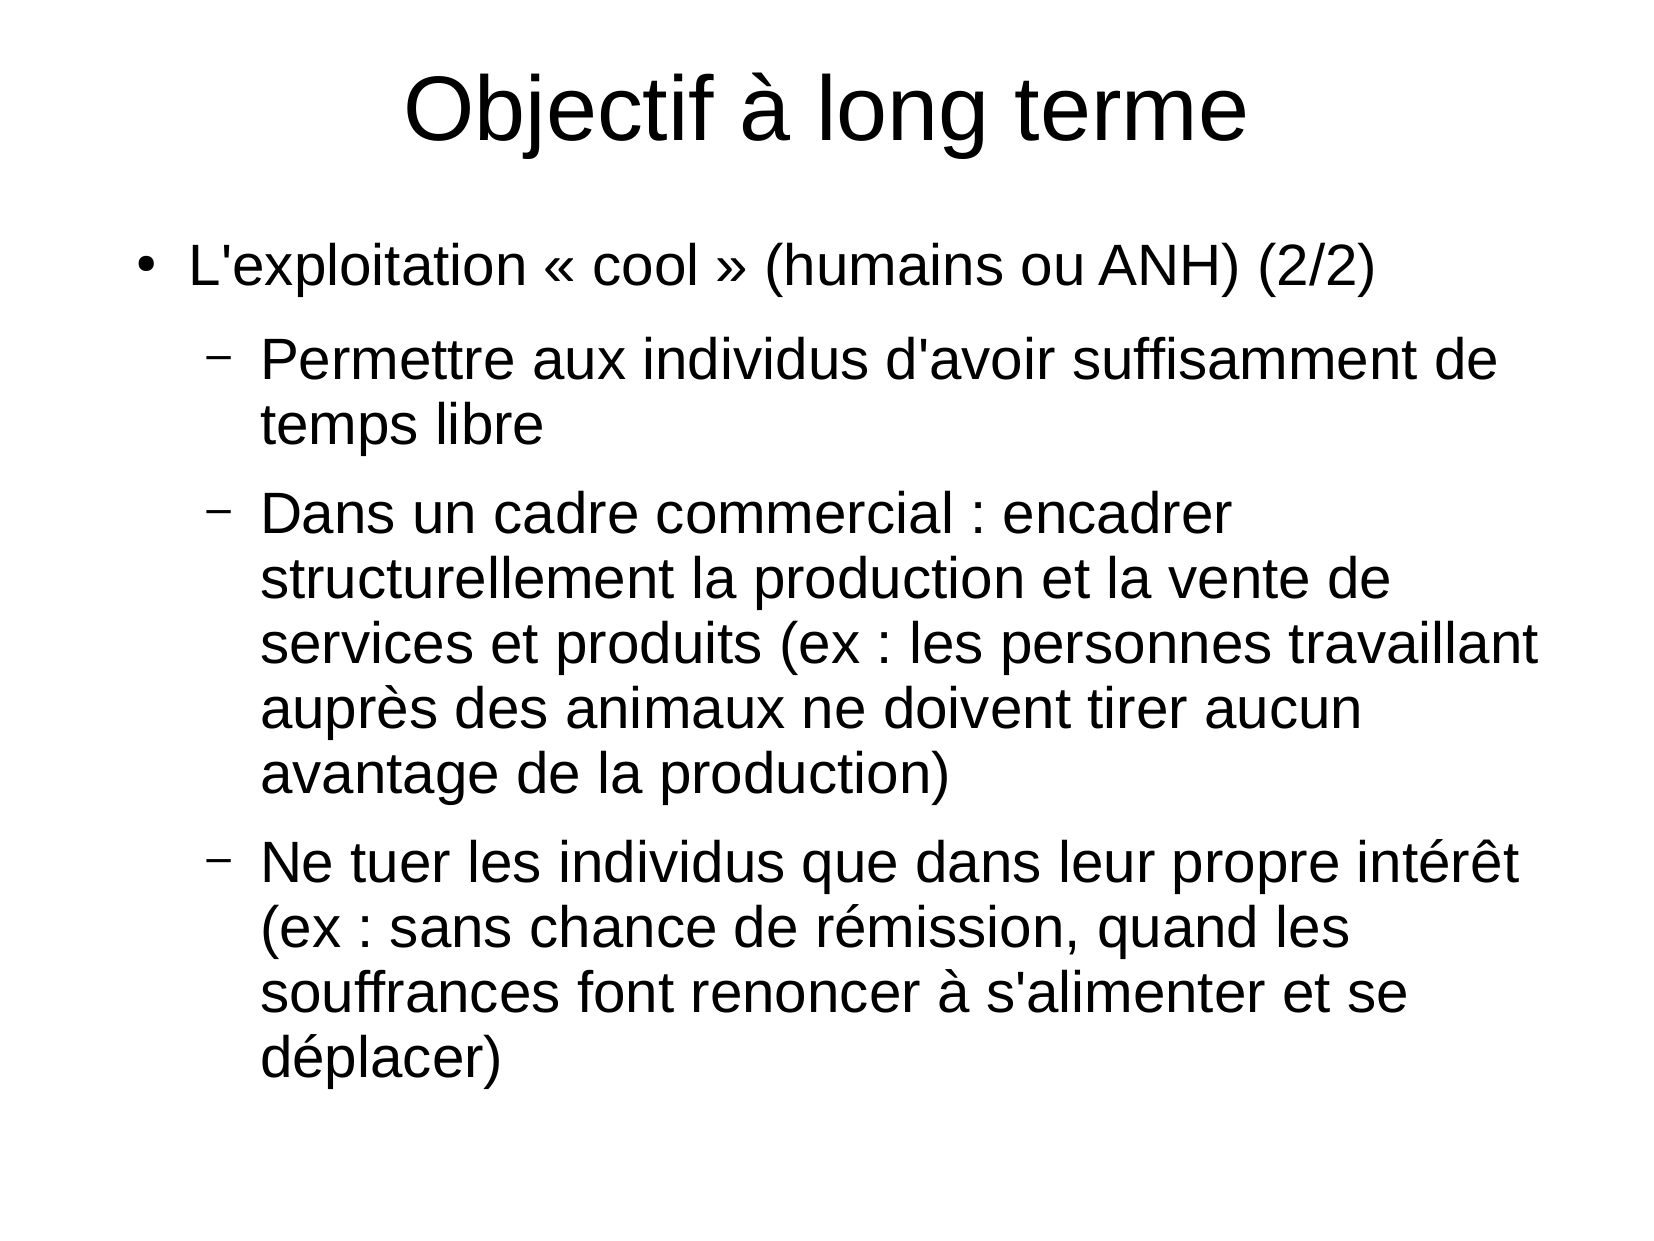

# Objectif à long terme
L'exploitation « cool » (humains ou ANH) (2/2)
Permettre aux individus d'avoir suffisamment de temps libre
Dans un cadre commercial : encadrer structurellement la production et la vente de services et produits (ex : les personnes travaillant auprès des animaux ne doivent tirer aucun avantage de la production)
Ne tuer les individus que dans leur propre intérêt (ex : sans chance de rémission, quand les souffrances font renoncer à s'alimenter et se déplacer)